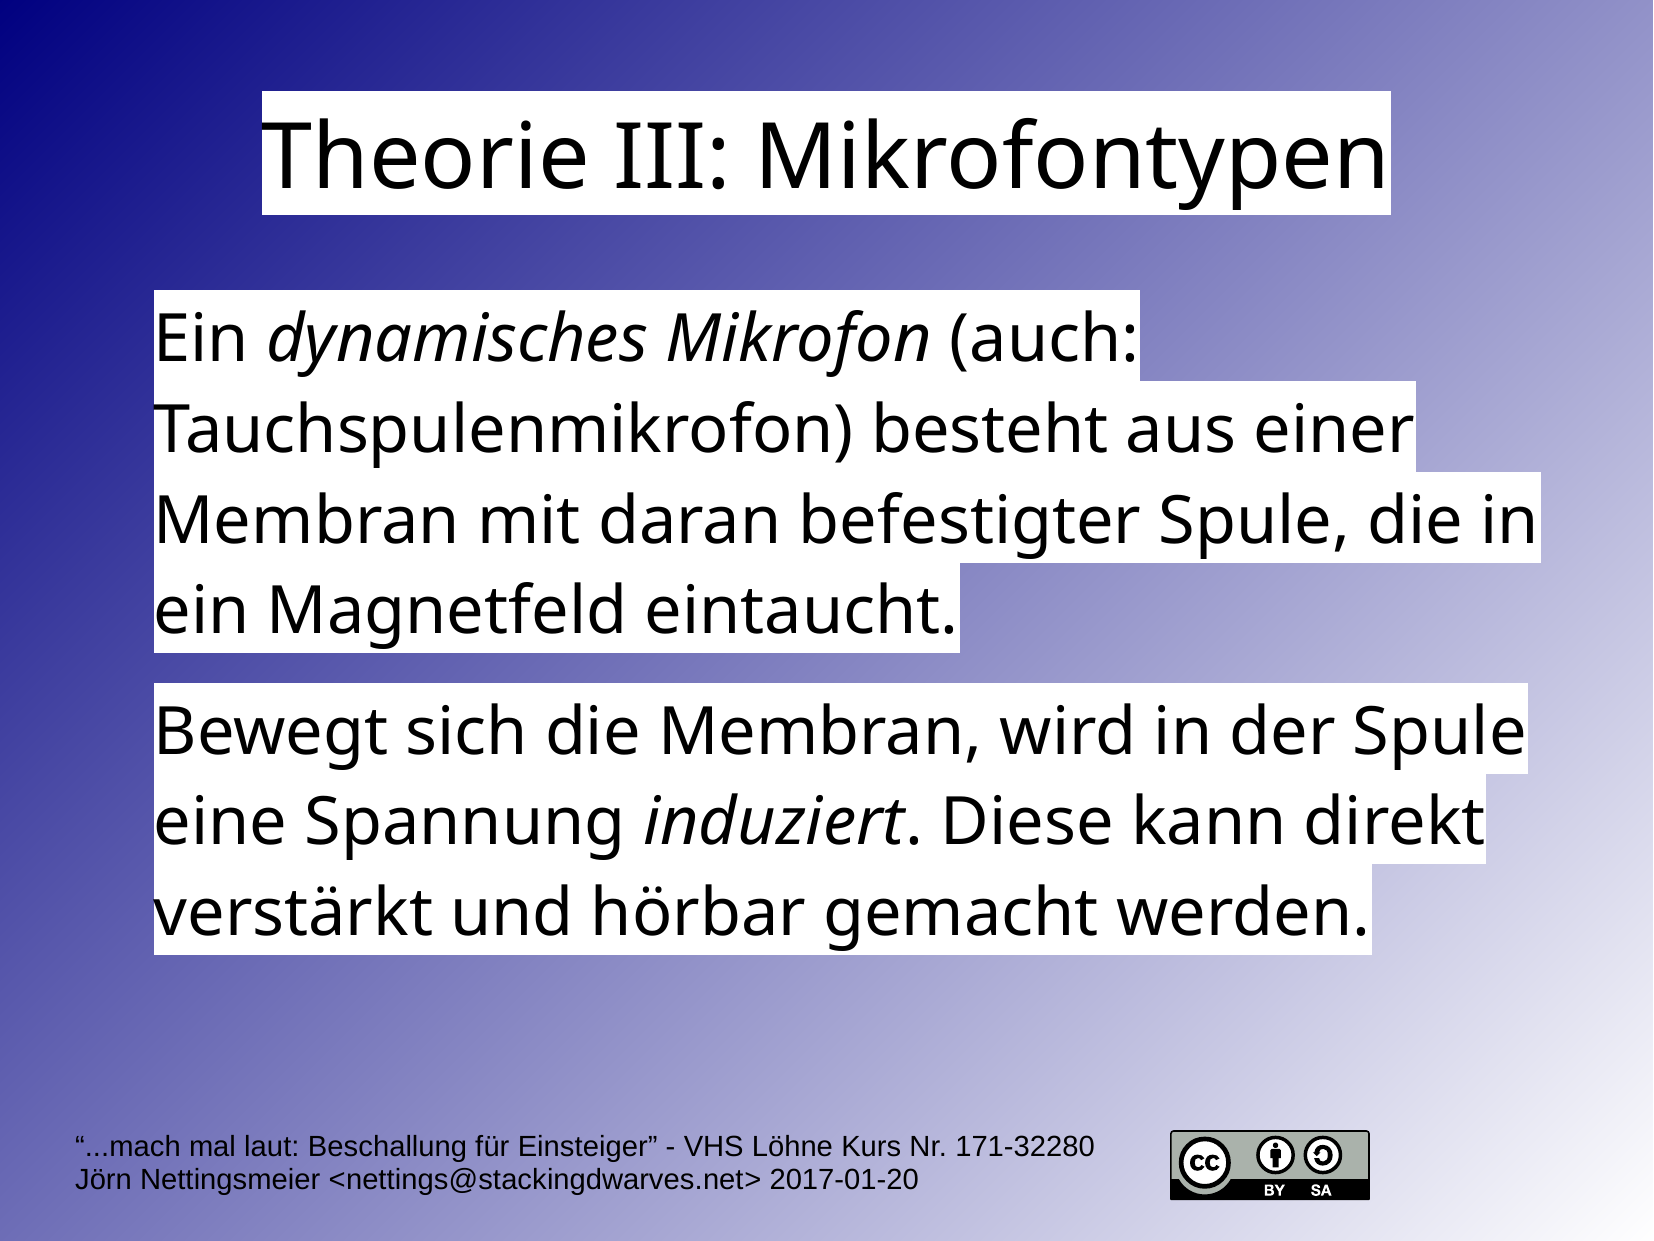

# Theorie III: Mikrofontypen
Ein dynamisches Mikrofon (auch: Tauchspulenmikrofon) besteht aus einer Membran mit daran befestigter Spule, die in ein Magnetfeld eintaucht.
Bewegt sich die Membran, wird in der Spule eine Spannung induziert. Diese kann direkt verstärkt und hörbar gemacht werden.